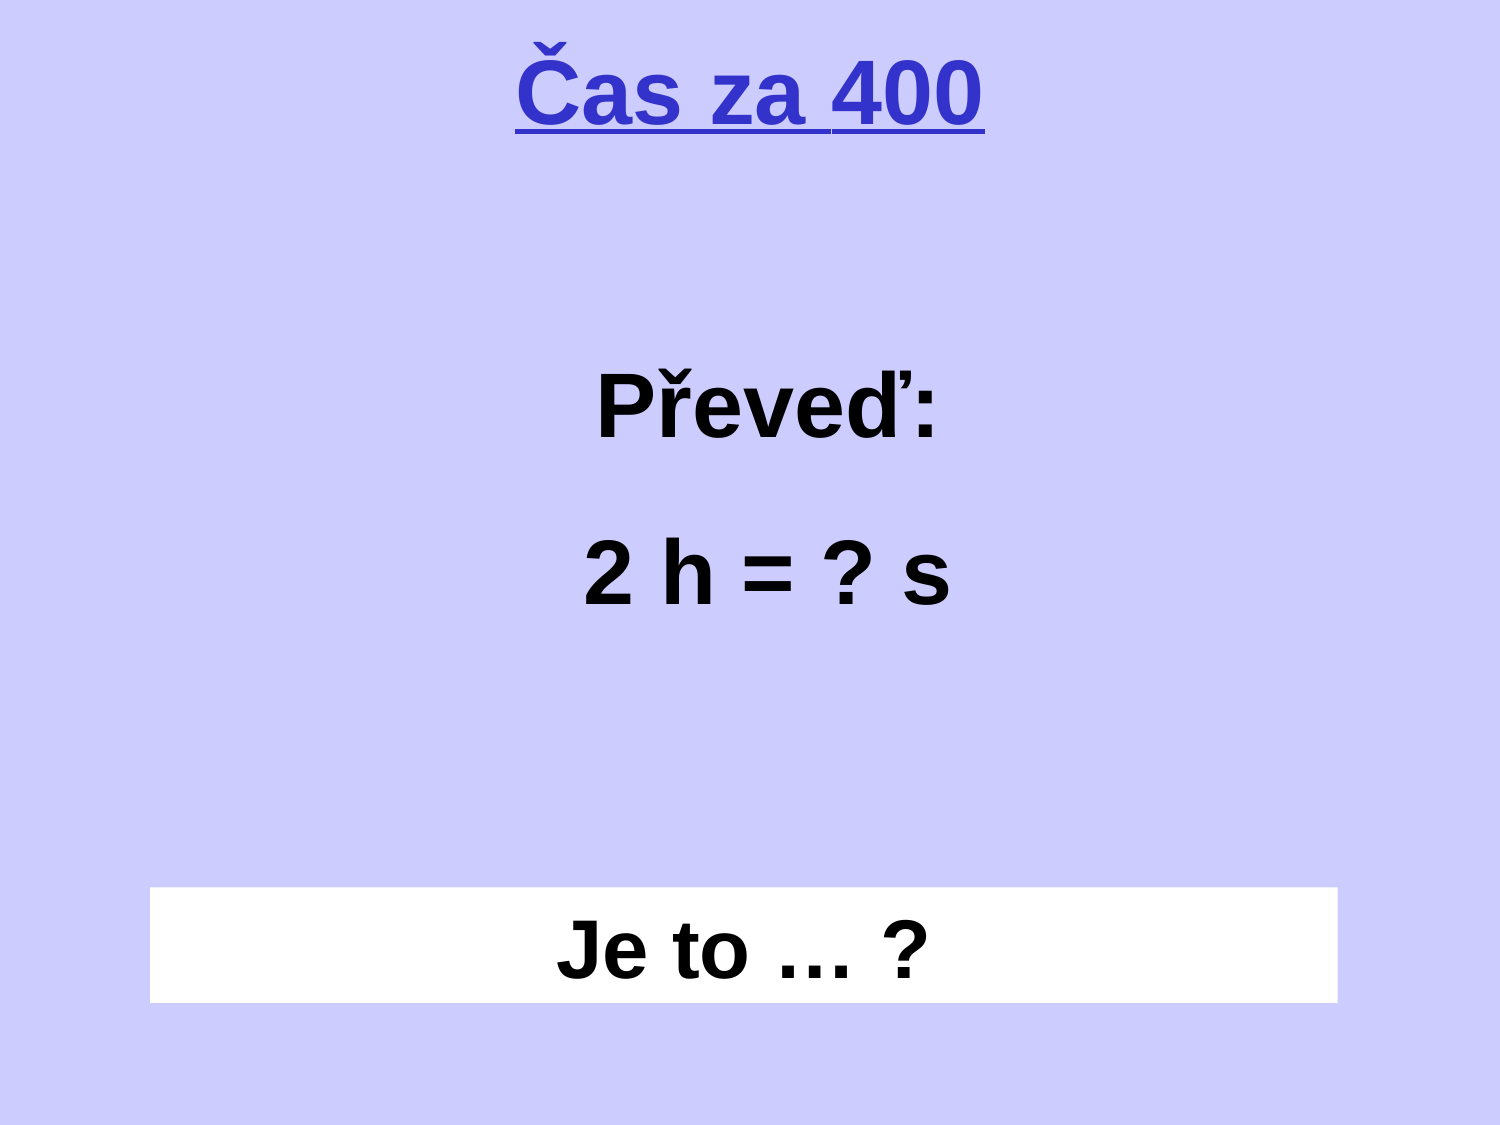

Čas za 400
Převeď:
2 h = ? s
Je to … ?